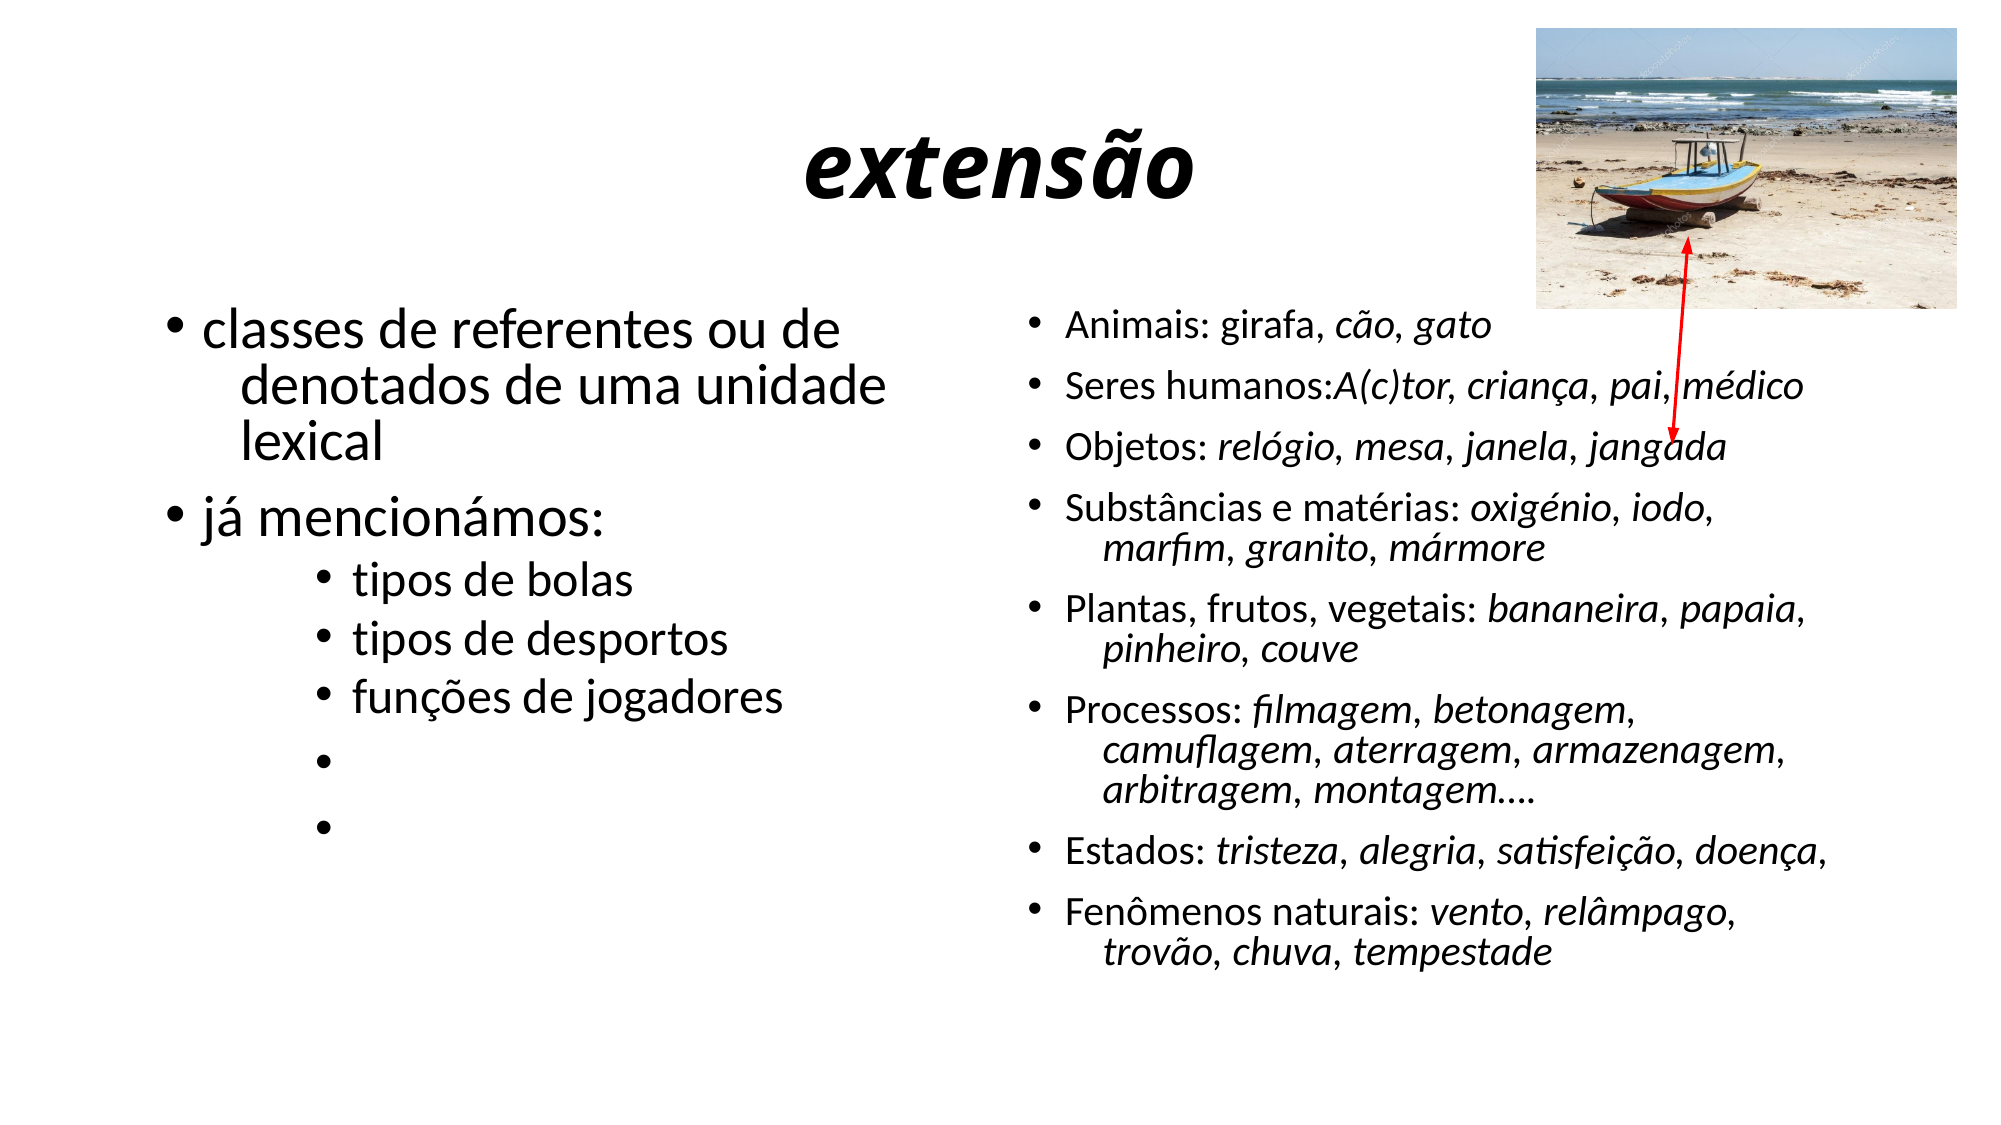

# extensão
classes de referentes ou de denotados de uma unidade lexical
já mencionámos:
tipos de bolas
tipos de desportos
funções de jogadores
Animais: girafa, cão, gato
Seres humanos:A(c)tor, criança, pai, médico
Objetos: relógio, mesa, janela, jangada
Substâncias e matérias: oxigénio, iodo, marfim, granito, mármore
Plantas, frutos, vegetais: bananeira, papaia, pinheiro, couve
Processos: filmagem, betonagem, camuflagem, aterragem, armazenagem, arbitragem, montagem….
Estados: tristeza, alegria, satisfeição, doença,
Fenômenos naturais: vento, relâmpago, trovão, chuva, tempestade